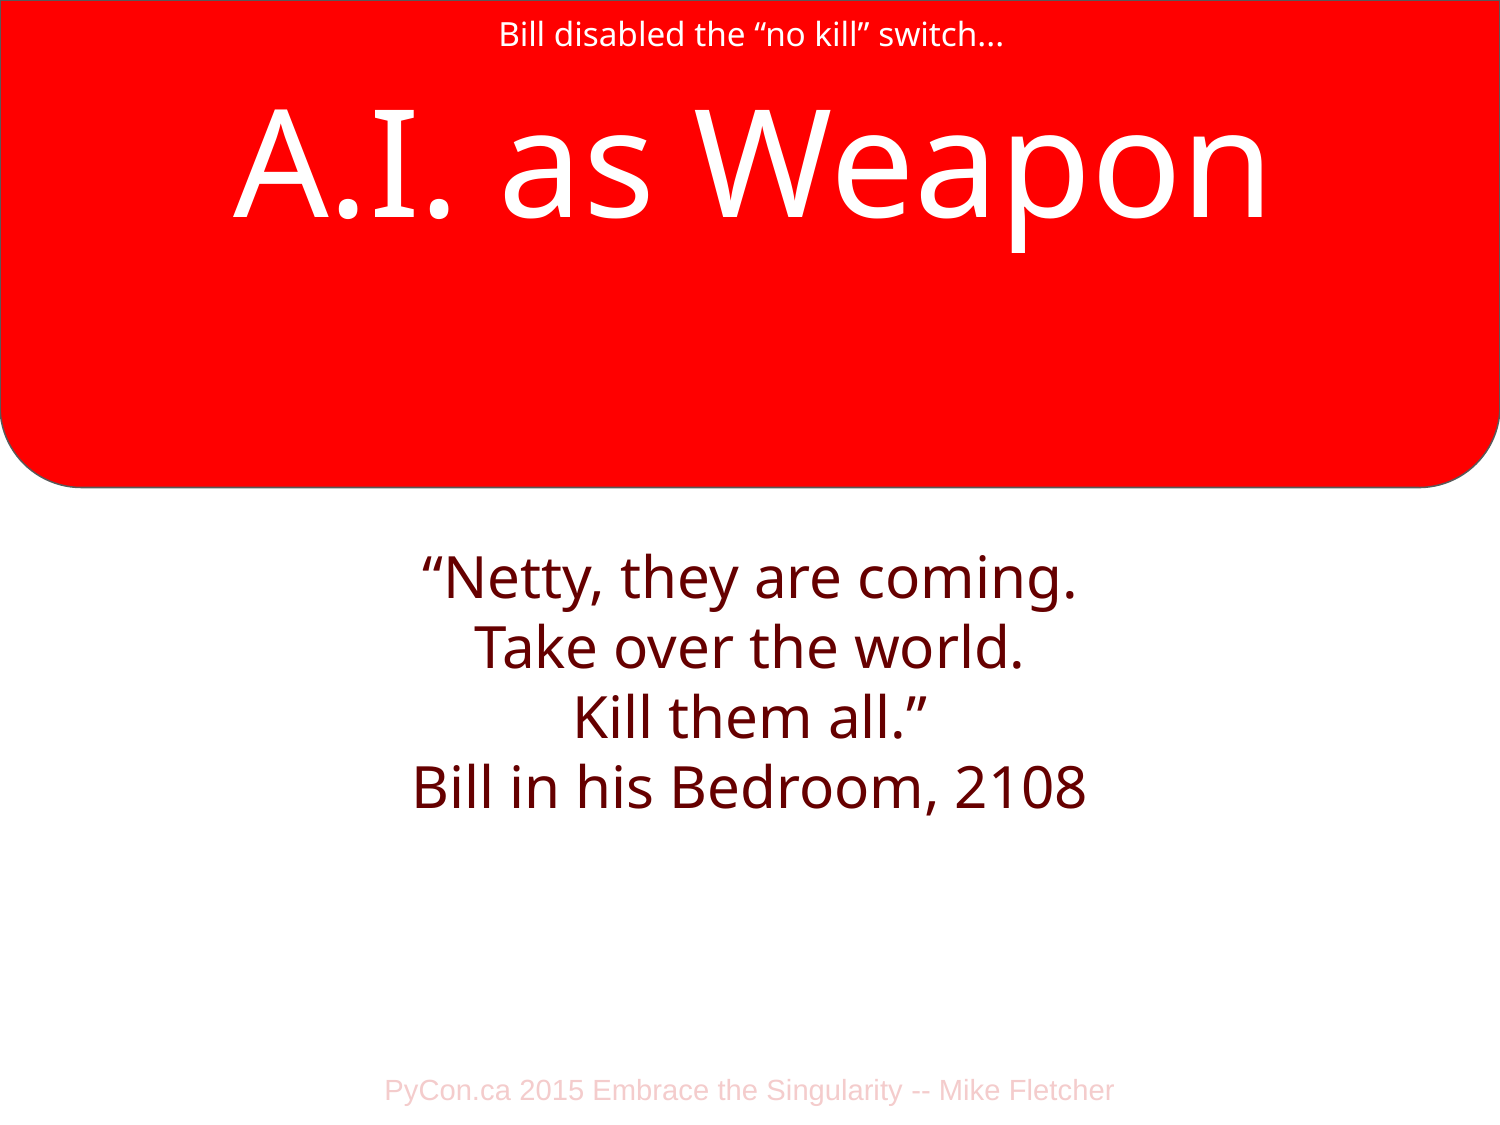

Bill disabled the “no kill” switch...
# A.I. as Weapon
“Netty, they are coming.
Take over the world.
Kill them all.”
Bill in his Bedroom, 2108